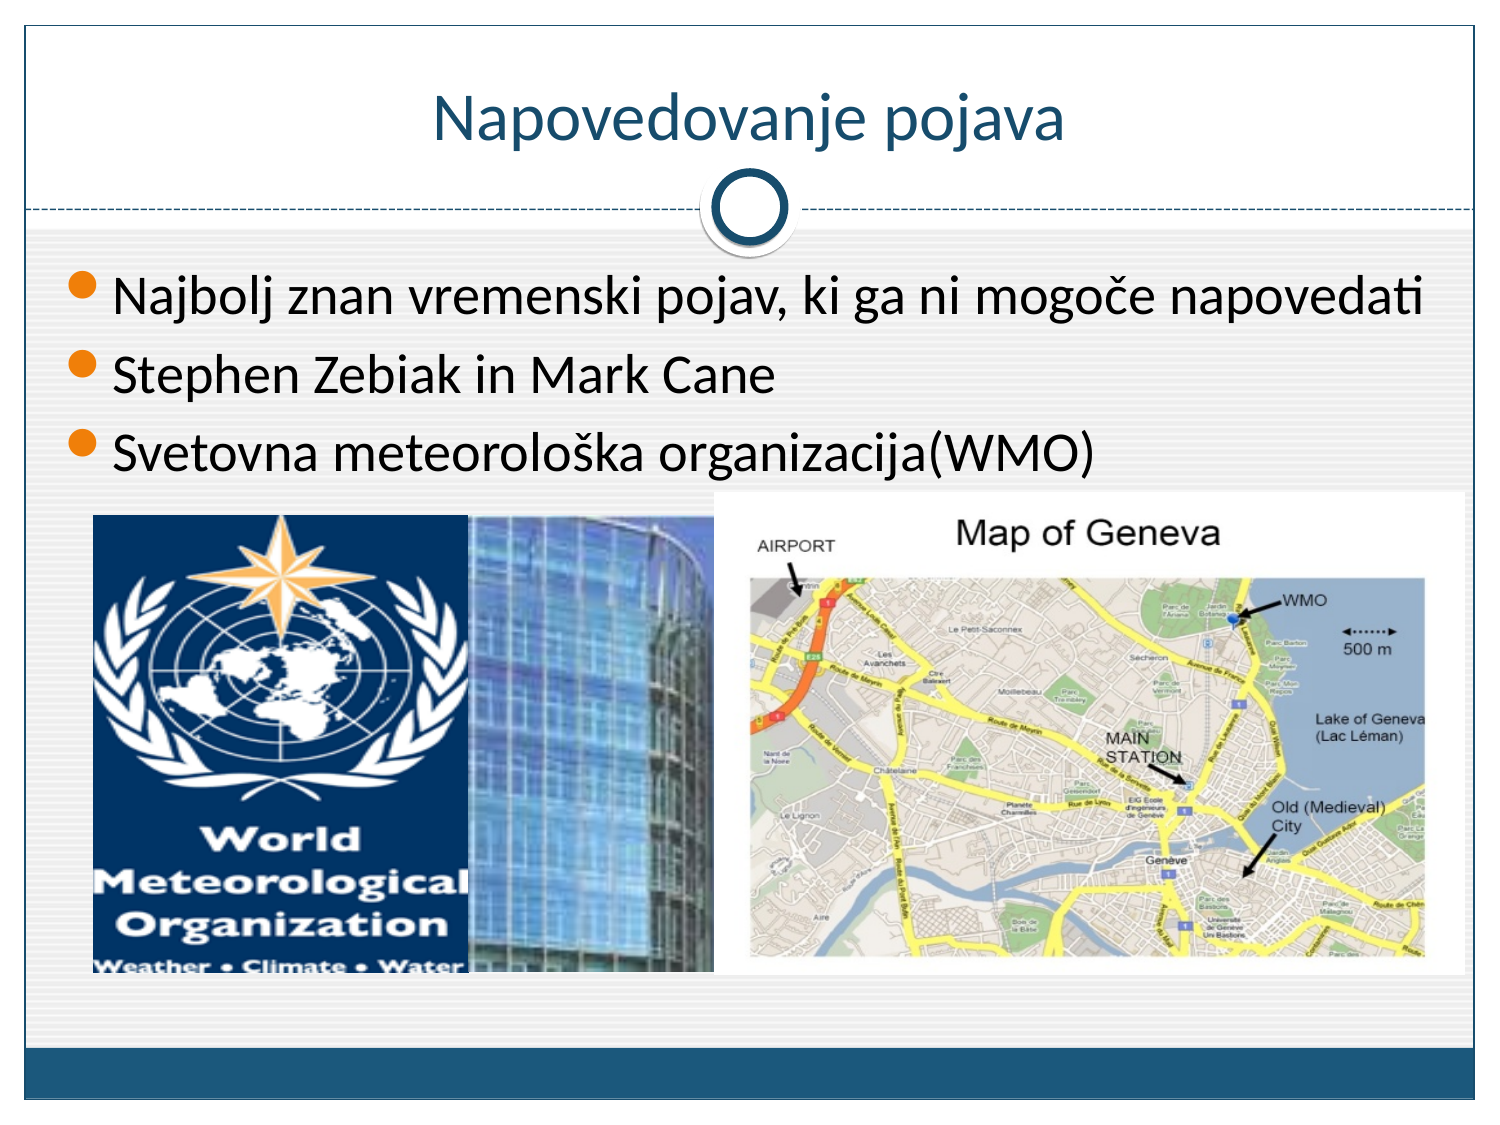

# Napovedovanje pojava
Najbolj znan vremenski pojav, ki ga ni mogoče napovedati
Stephen Zebiak in Mark Cane
Svetovna meteorološka organizacija(WMO)